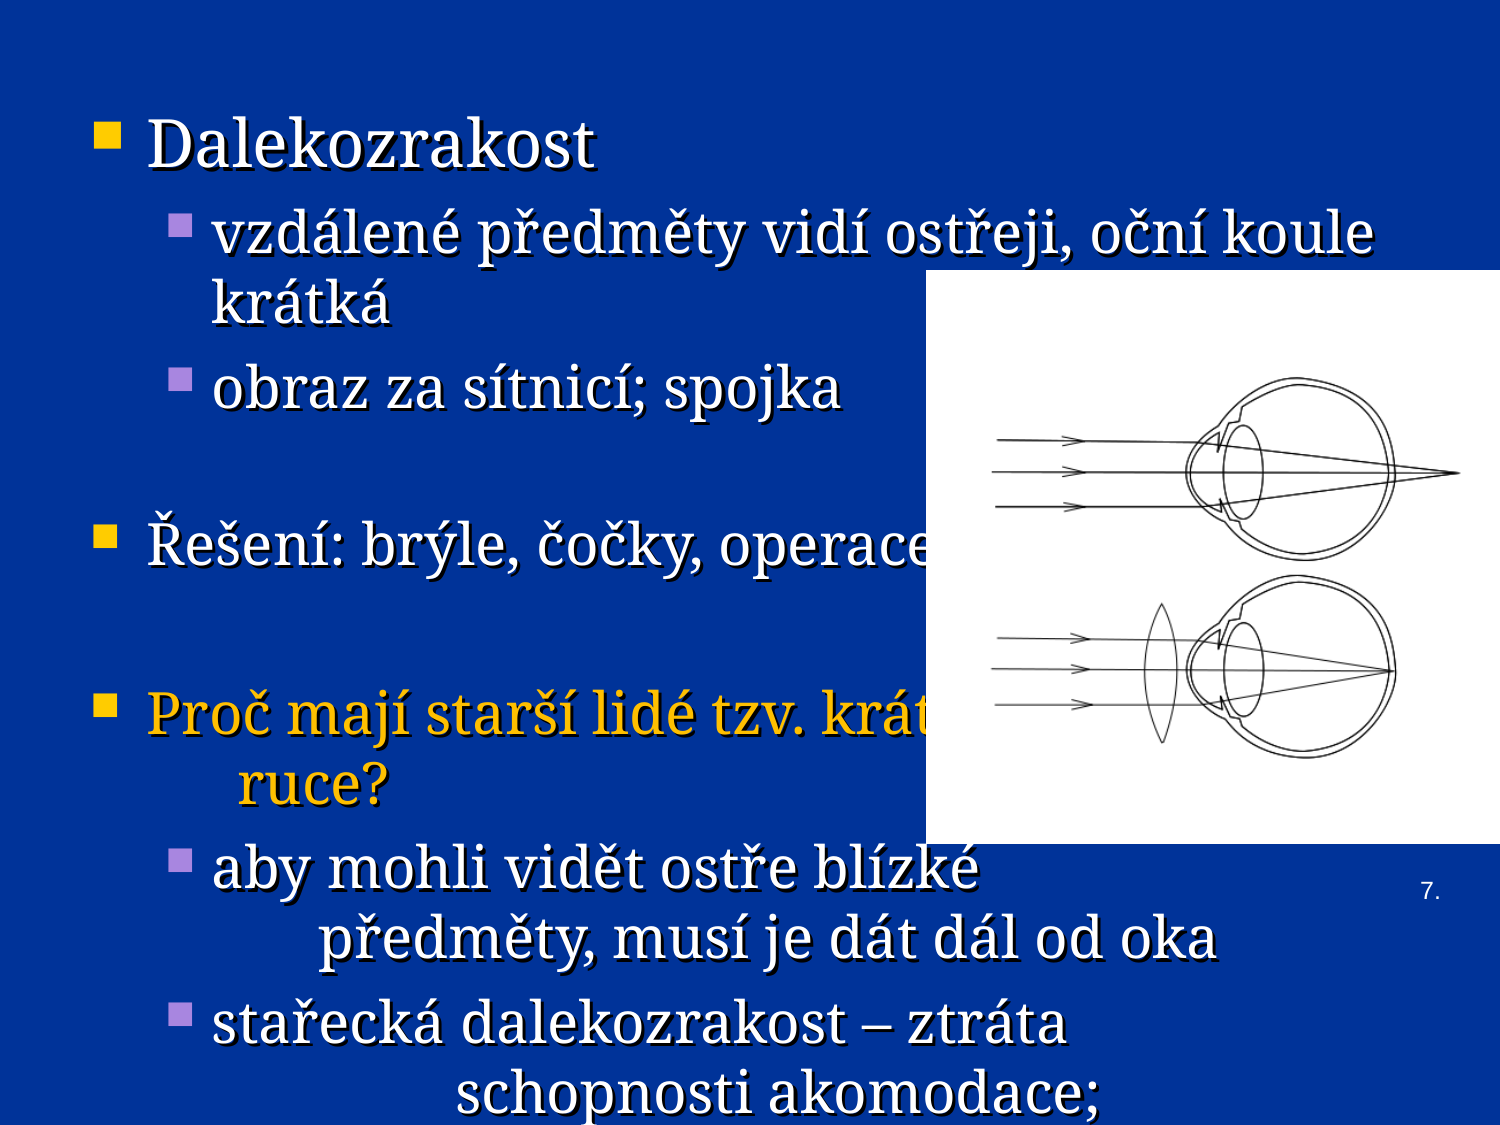

# Dalekozrakost
vzdálené předměty vidí ostřeji, oční koule krátká
obraz za sítnicí; spojka
Řešení: brýle, čočky, operace
Proč mají starší lidé tzv. krátké ruce?
aby mohli vidět ostře blízké předměty, musí je dát dál od oka
stařecká dalekozrakost – ztráta schopnosti akomodace; spojka
7.